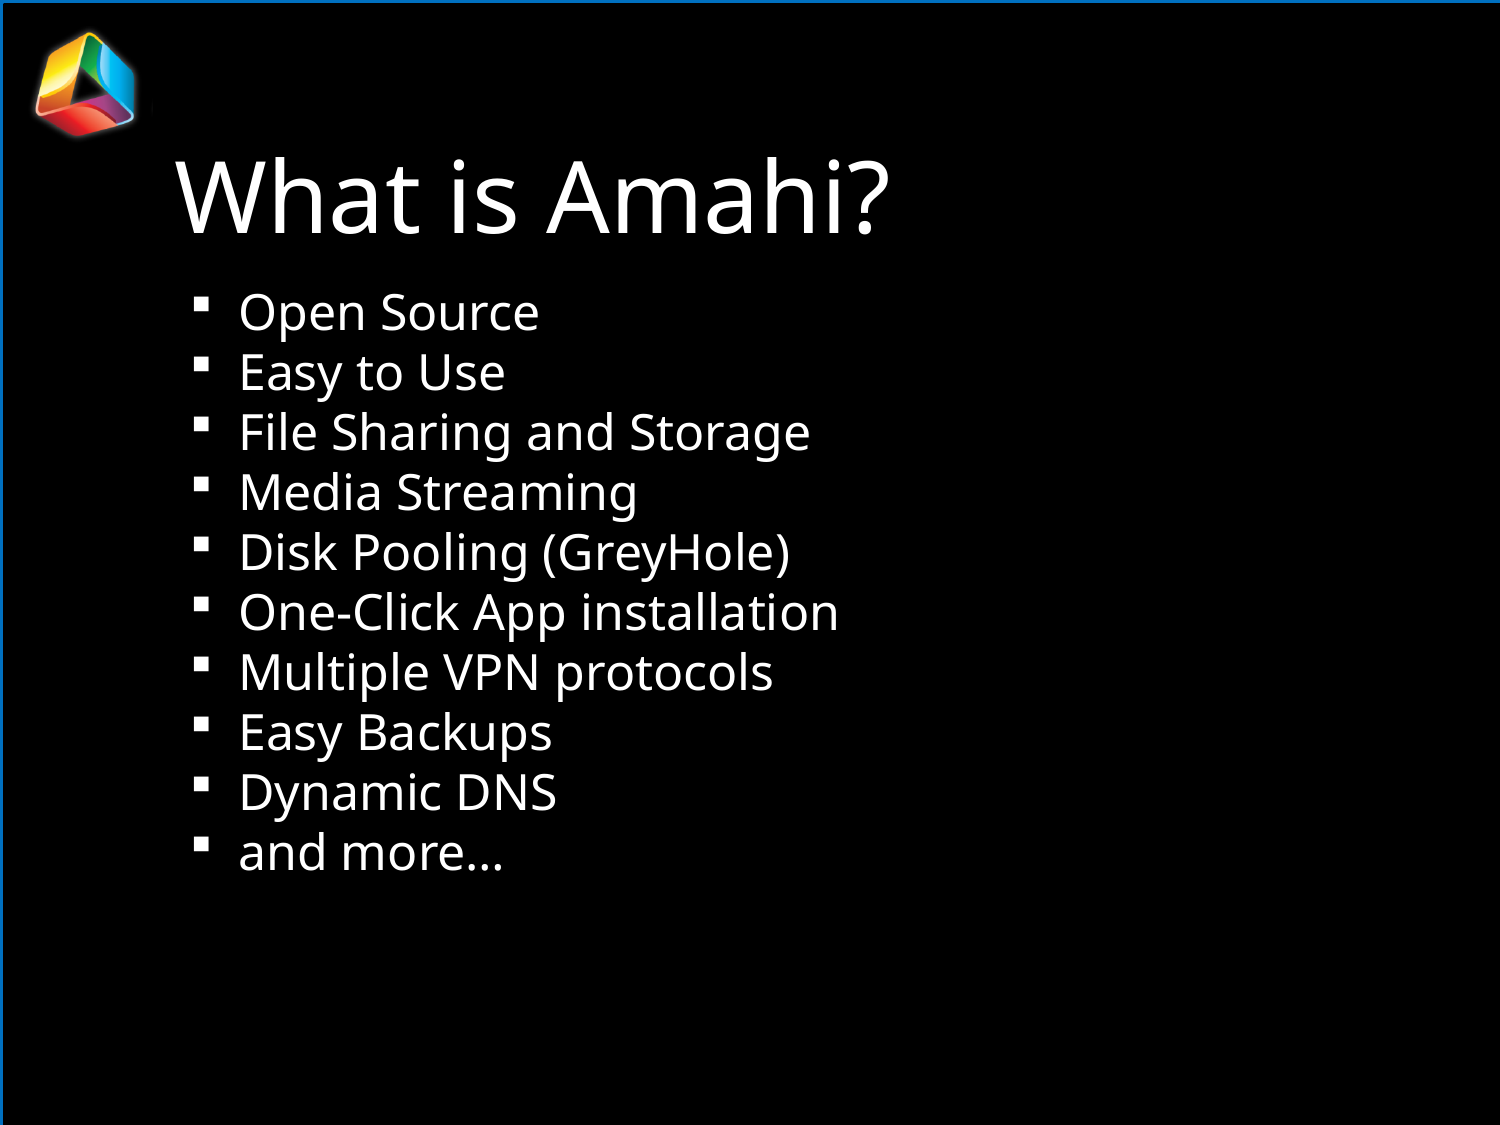

What is Amahi?
 Open Source
 Easy to Use
 File Sharing and Storage
 Media Streaming
 Disk Pooling (GreyHole)
 One-Click App installation
 Multiple VPN protocols
 Easy Backups
 Dynamic DNS
 and more…
# What is Amahi?